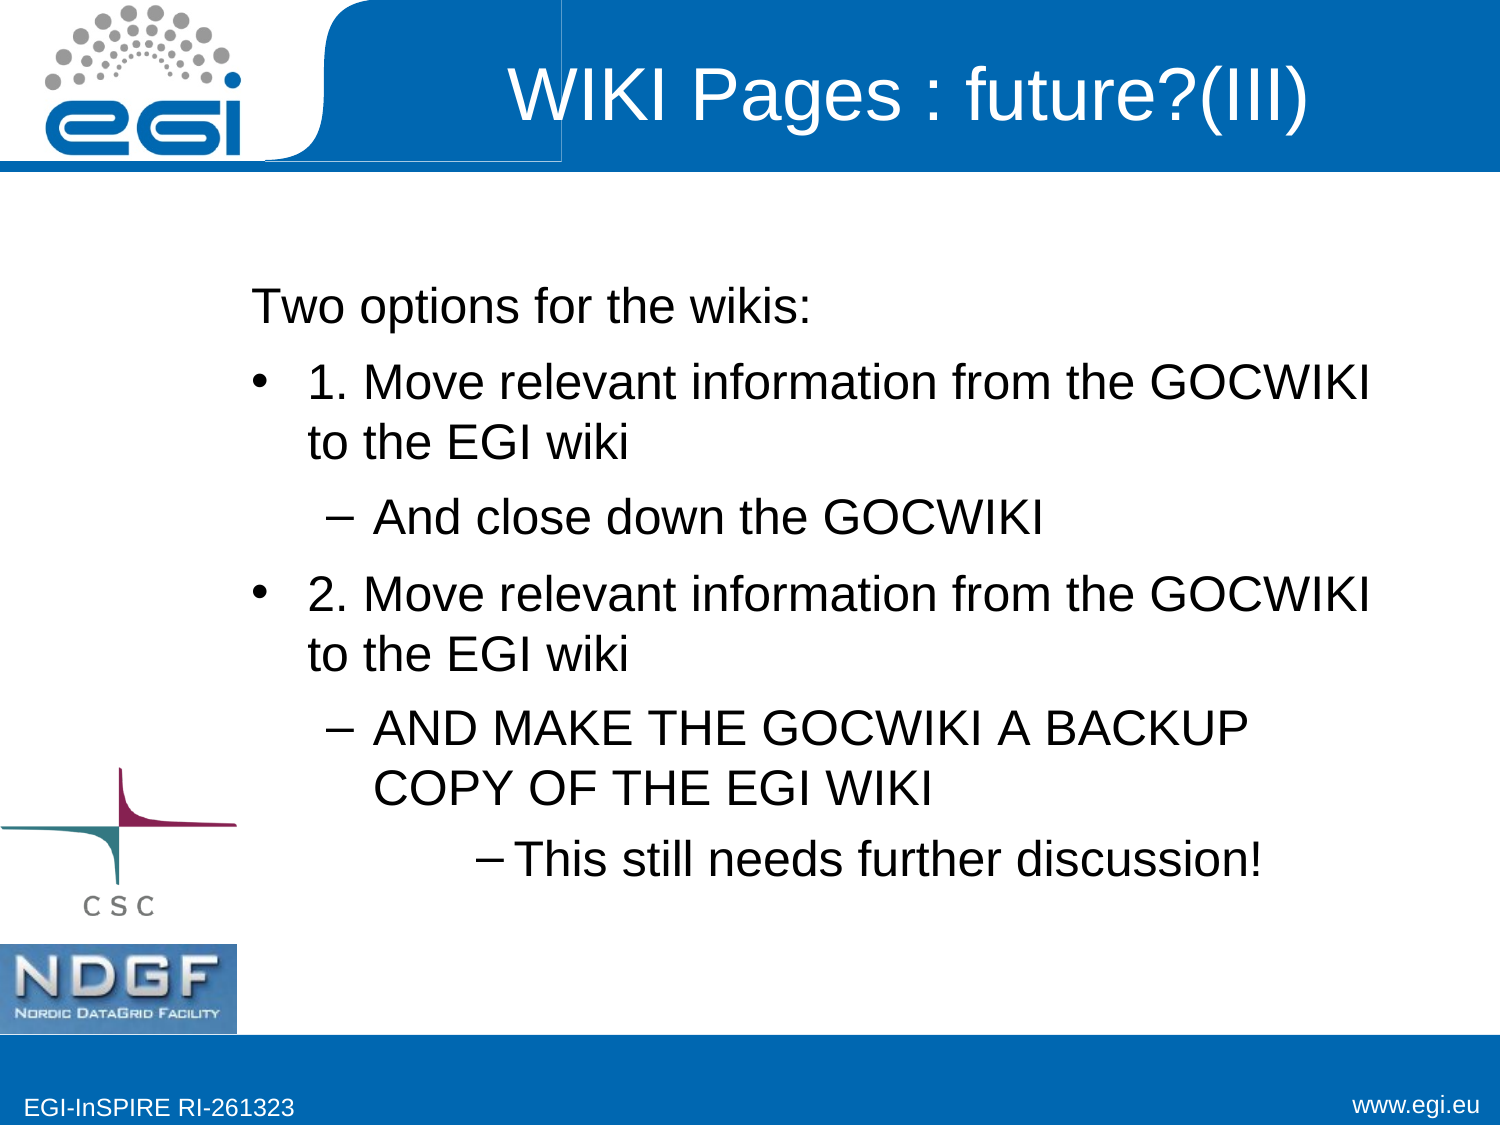

# WIKI Pages : future?(III)
Two options for the wikis:
1. Move relevant information from the GOCWIKI to the EGI wiki
And close down the GOCWIKI
2. Move relevant information from the GOCWIKI to the EGI wiki
AND MAKE THE GOCWIKI A BACKUP COPY OF THE EGI WIKI
This still needs further discussion!